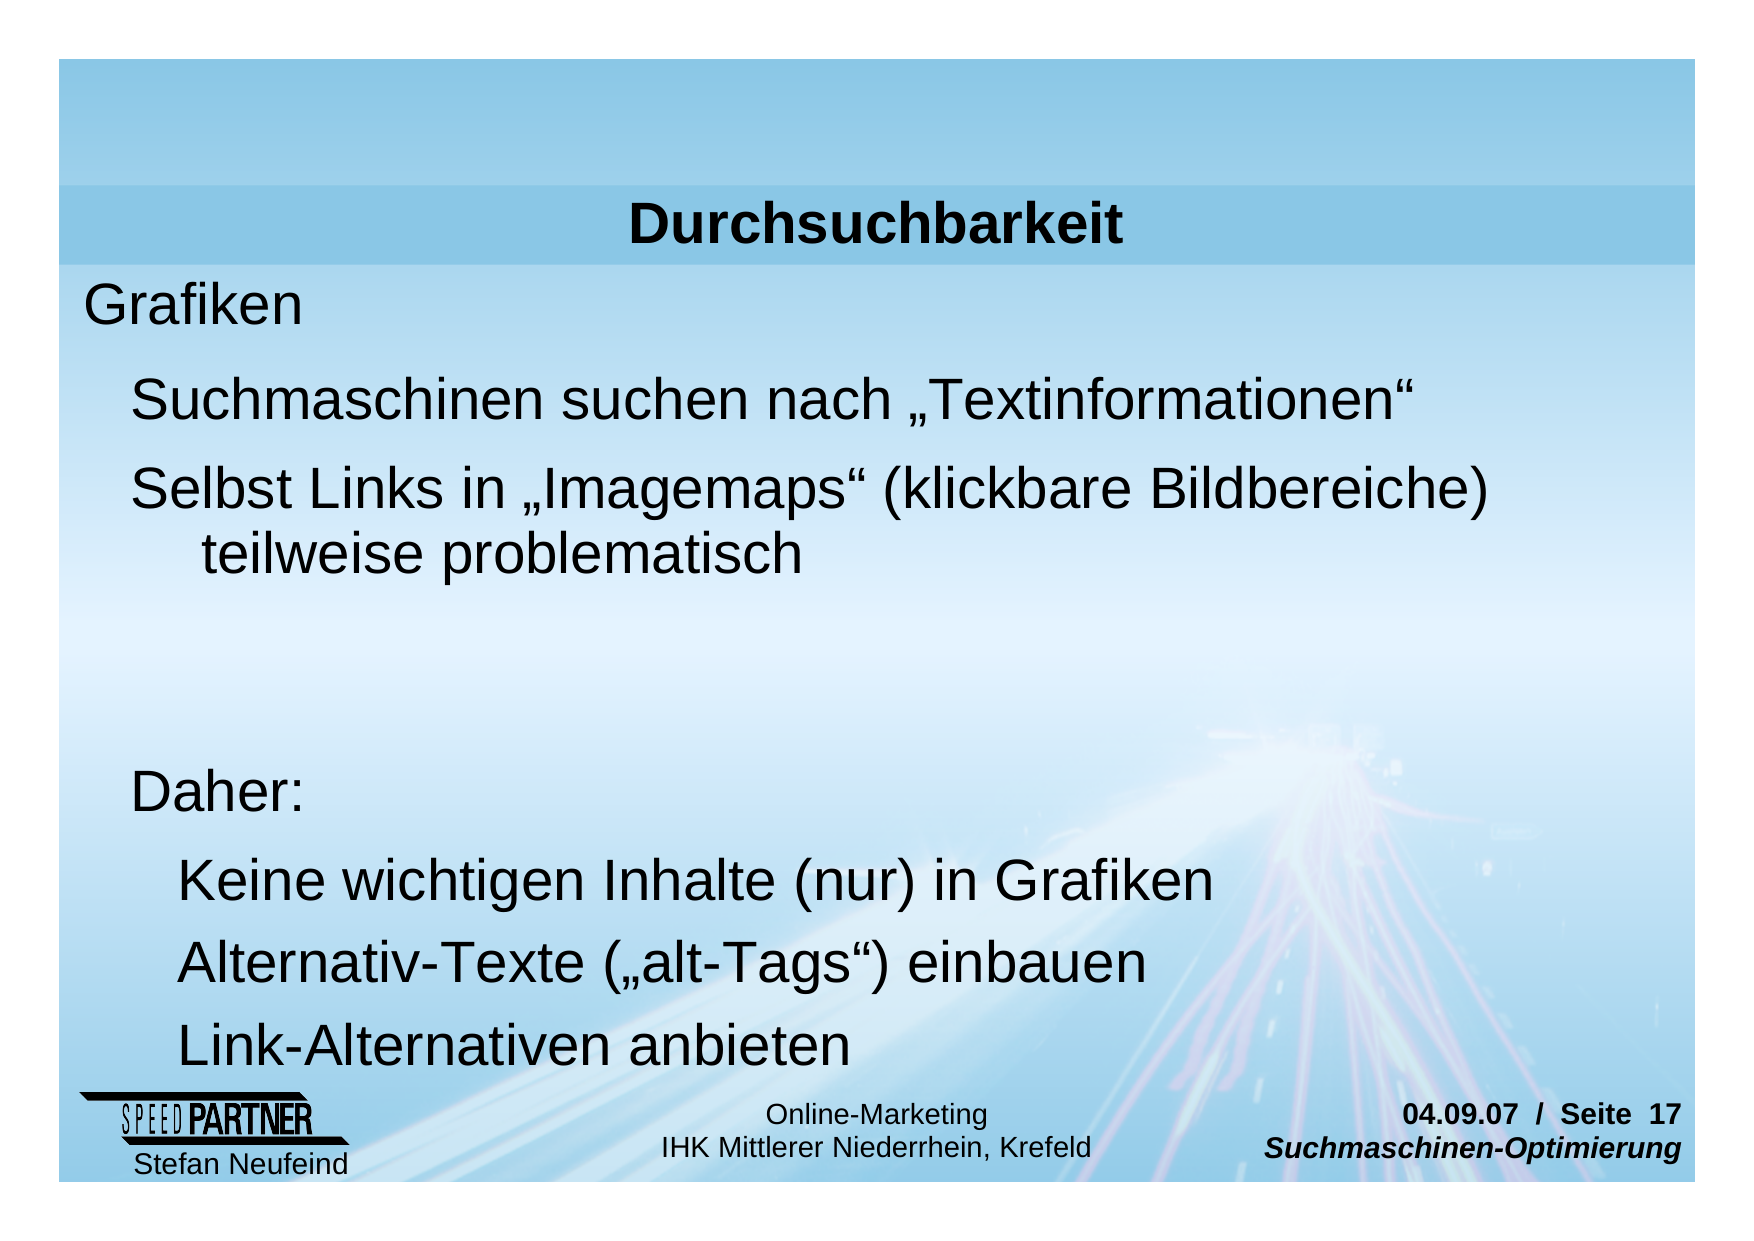

Durchsuchbarkeit
# Grafiken
Suchmaschinen suchen nach „Textinformationen“
Selbst Links in „Imagemaps“ (klickbare Bildbereiche)
teilweise problematisch
Daher:
Keine wichtigen Inhalte (nur) in Grafiken
Alternativ-Texte („alt-Tags“) einbauen
Link-Alternativen anbieten